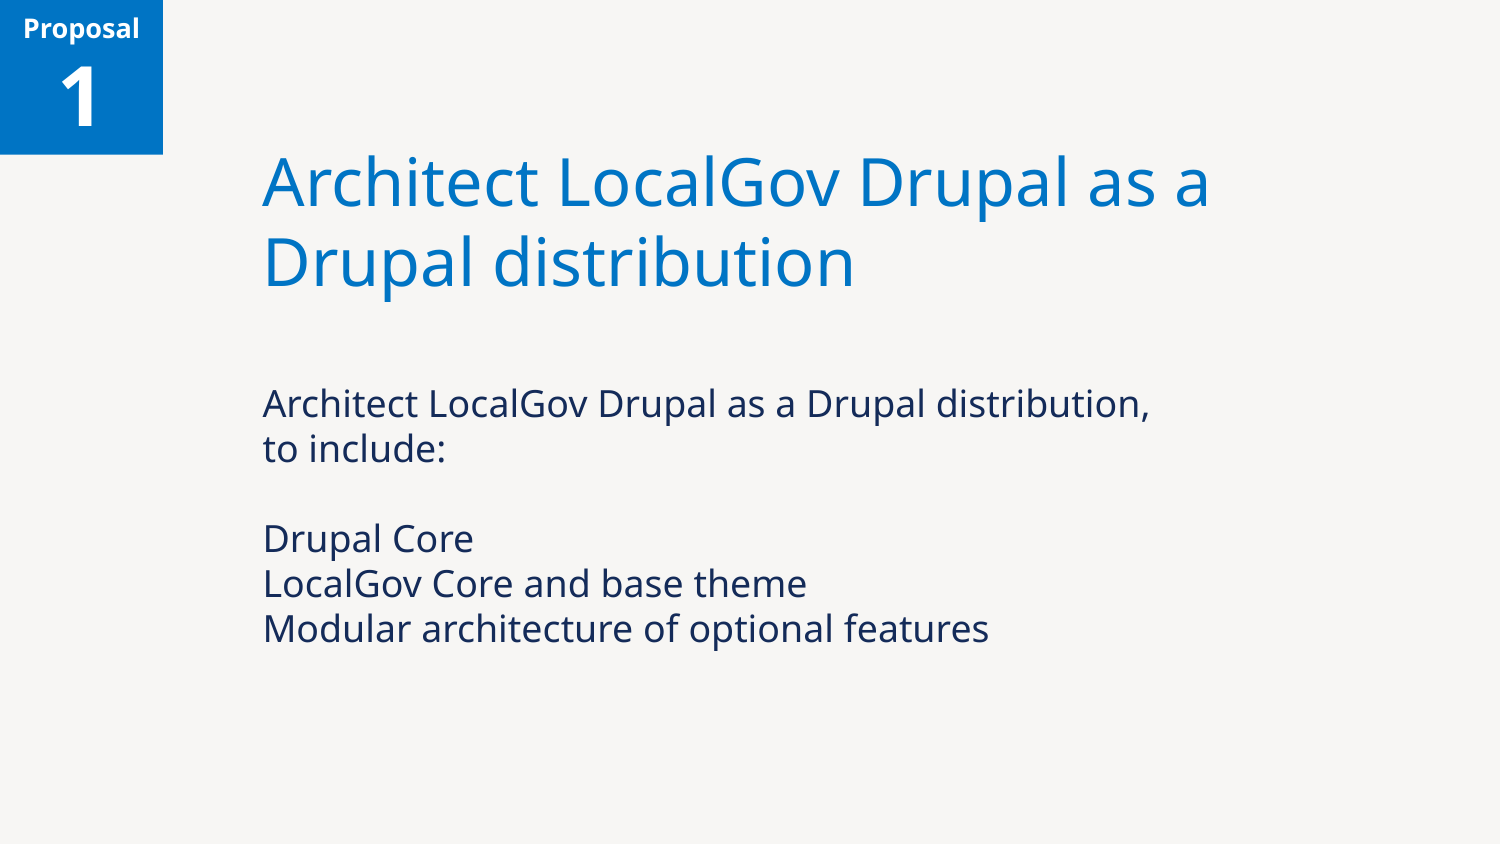

Proposal
1
# Architect LocalGov Drupal as a Drupal distribution Architect LocalGov Drupal as a Drupal distribution, to include: Drupal Core LocalGov Core and base theme Modular architecture of optional features